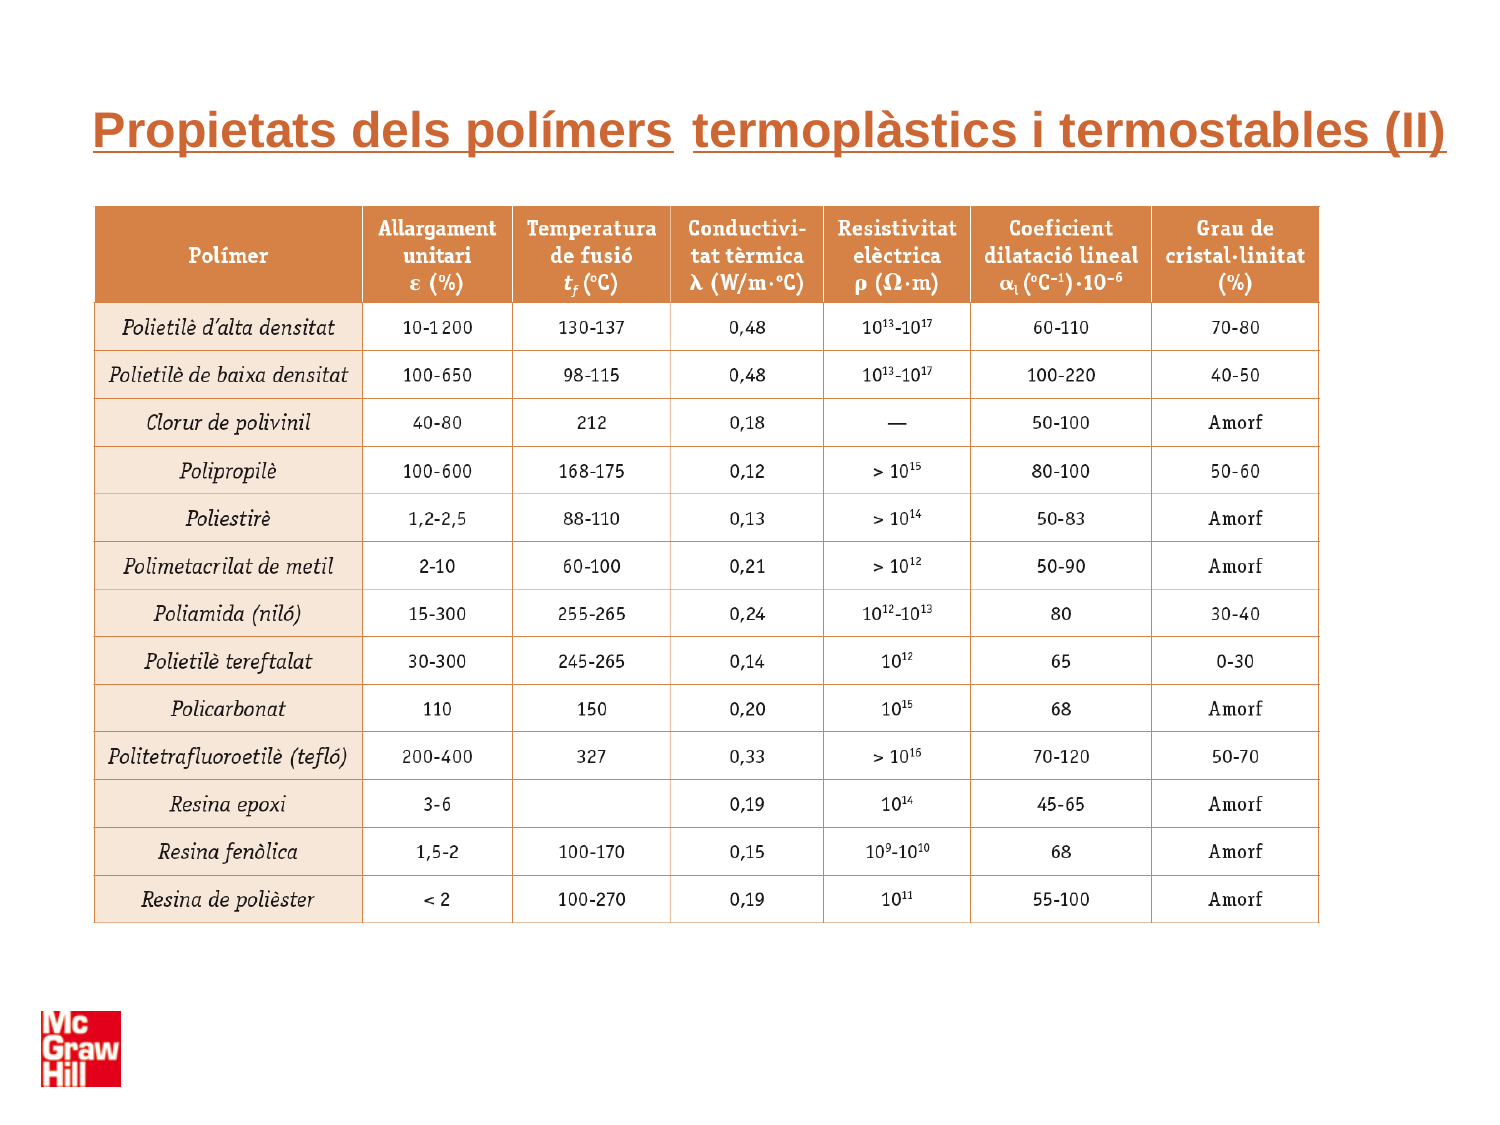

Propietats dels polímers	termoplàstics i termostables (II)